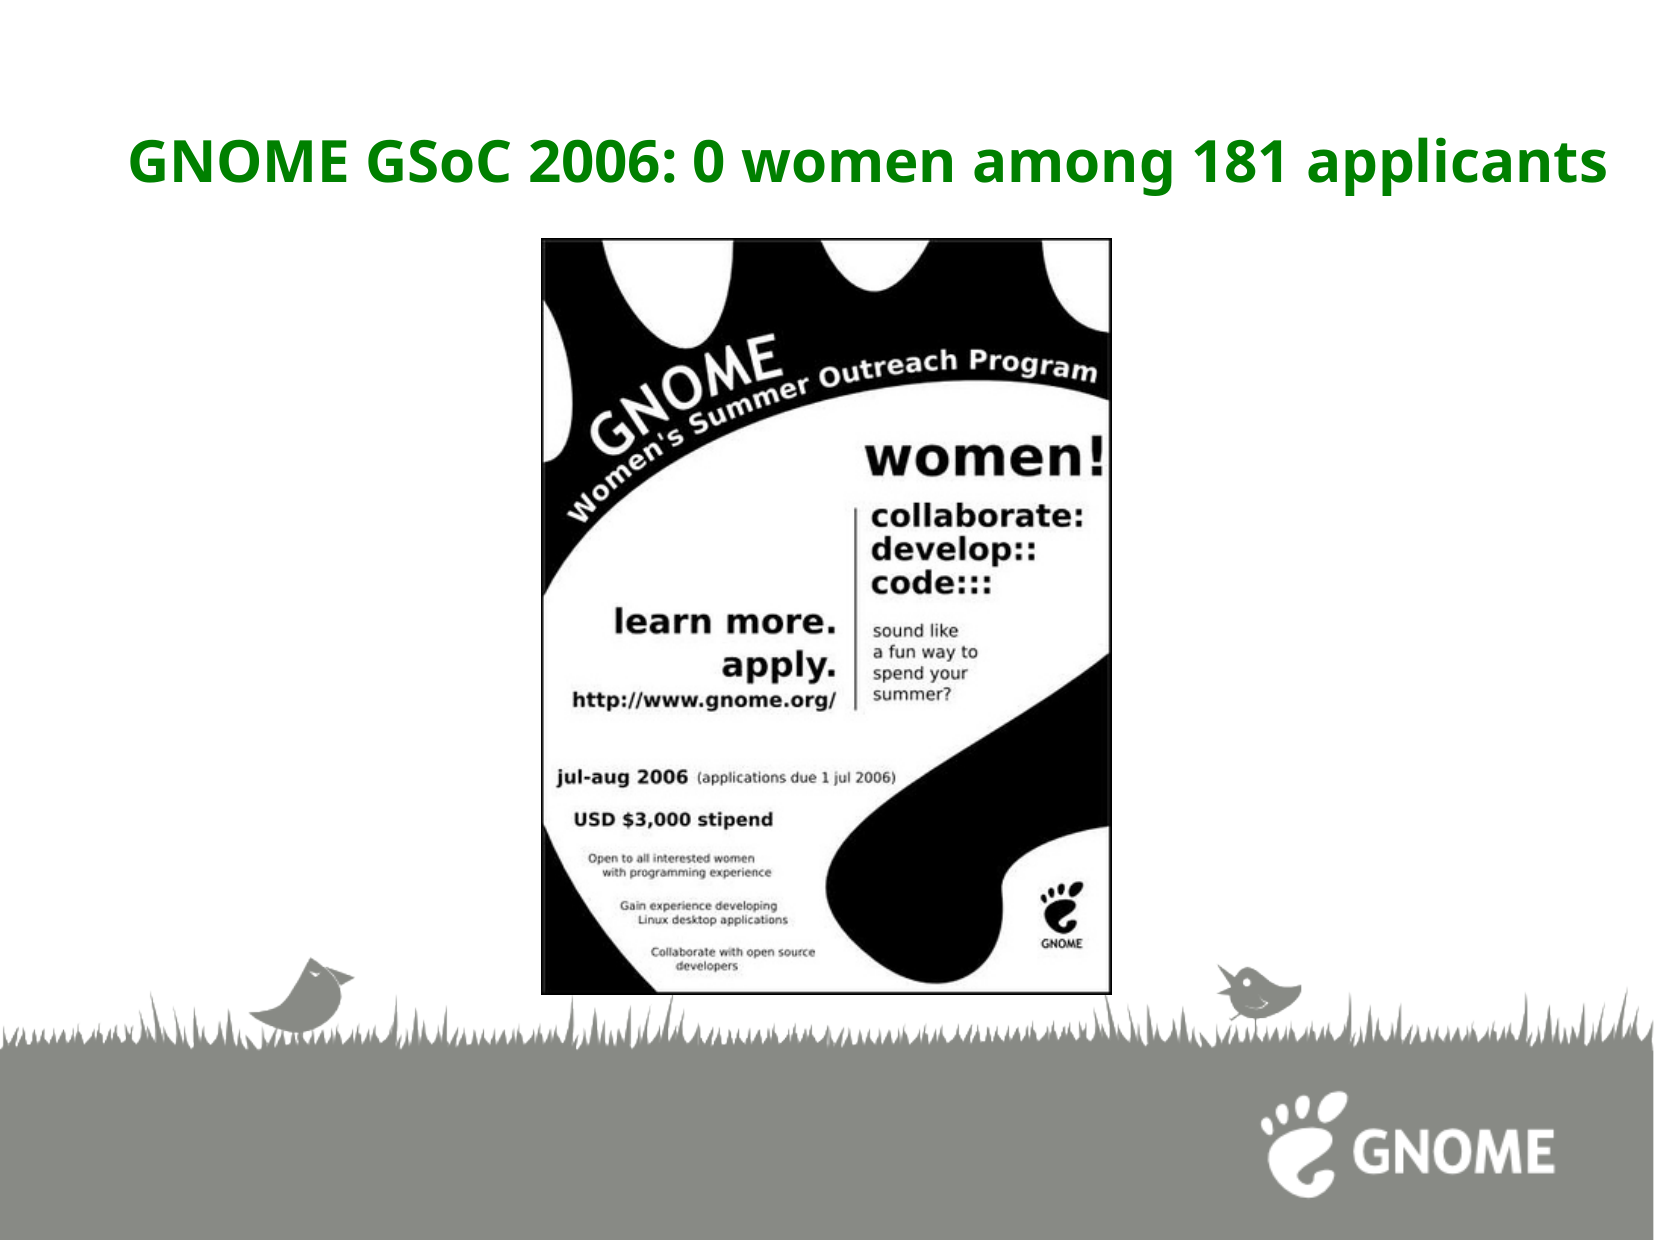

GNOME GSoC 2006: 0 women among 181 applicants